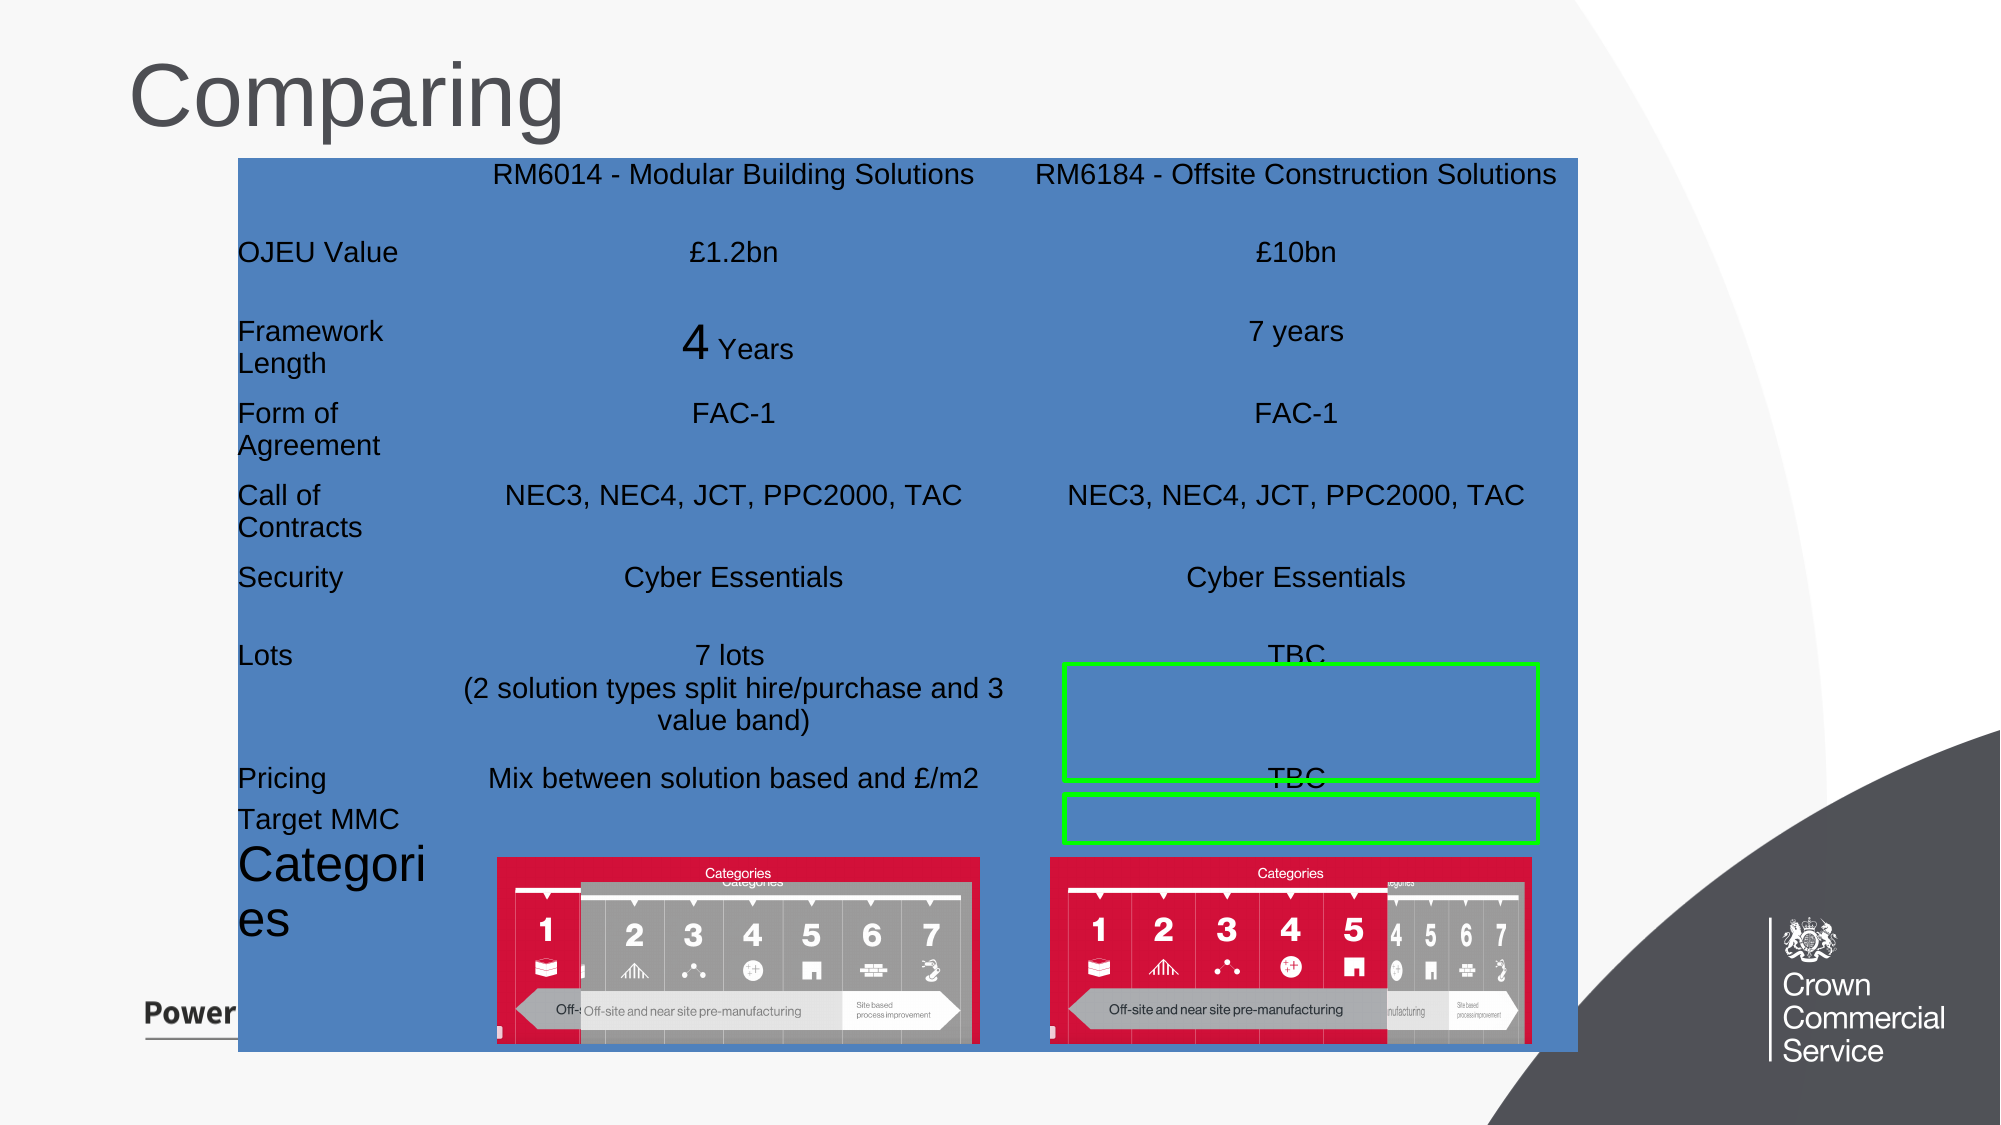

# Comparing
| | RM6014 - Modular Building Solutions | RM6184 - Offsite Construction Solutions |
| --- | --- | --- |
| OJEU Value | £1.2bn | £10bn |
| Framework Length | 4 Years | 7 years |
| Form of Agreement | FAC-1 | FAC-1 |
| Call of Contracts | NEC3, NEC4, JCT, PPC2000, TAC | NEC3, NEC4, JCT, PPC2000, TAC |
| Security | Cyber Essentials | Cyber Essentials |
| Lots | 7 lots (2 solution types split hire/purchase and 3 value band) | TBC |
| Pricing | Mix between solution based and £/m2 | TBC |
| Target MMC Categories | | |